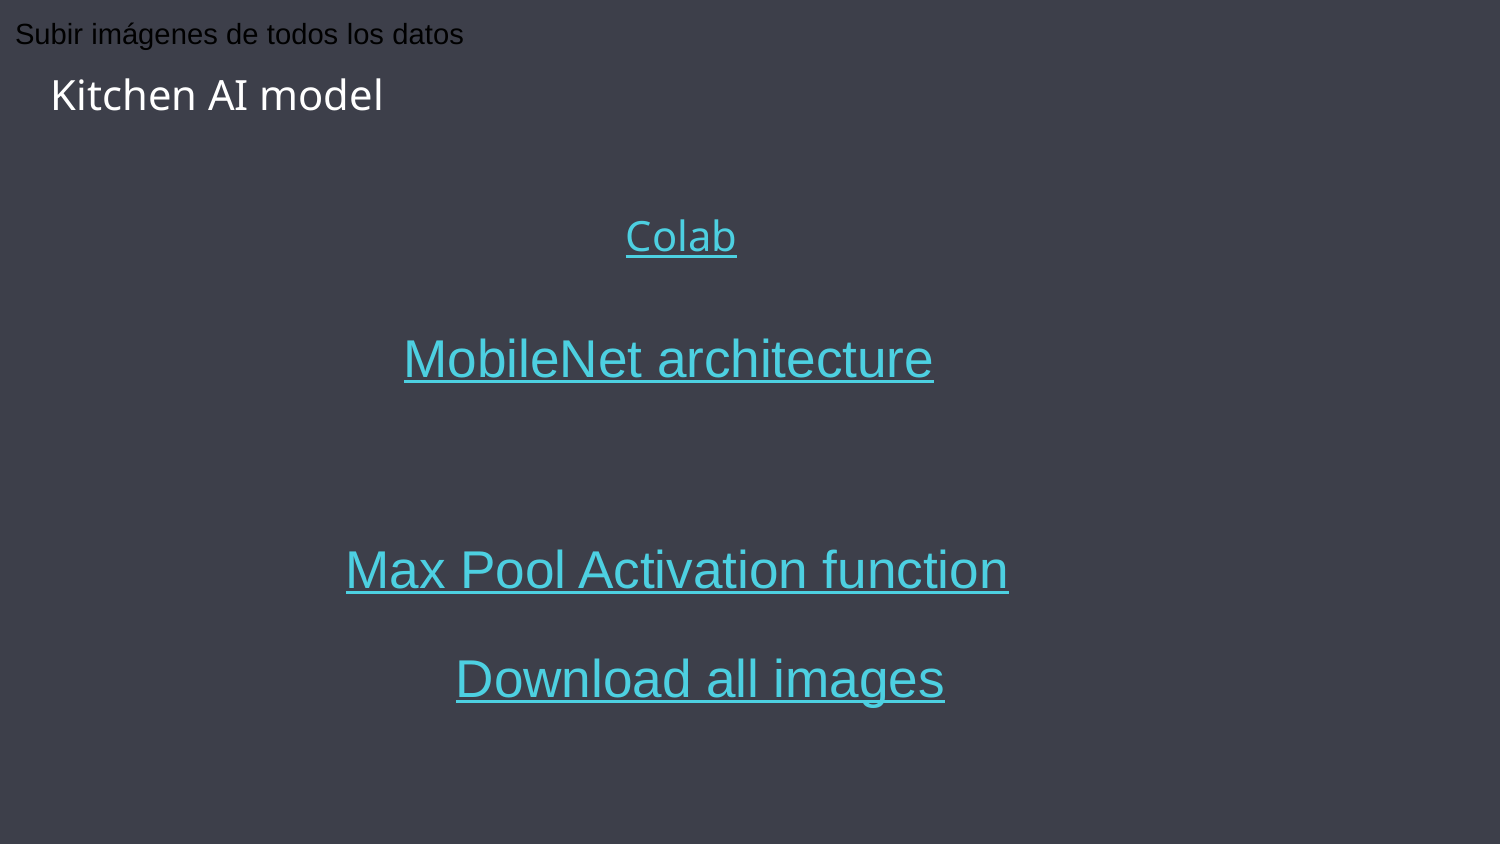

Subir imágenes de todos los datos
Kitchen AI model
Colab
MobileNet architecture
# Max Pool Activation function
Download all images